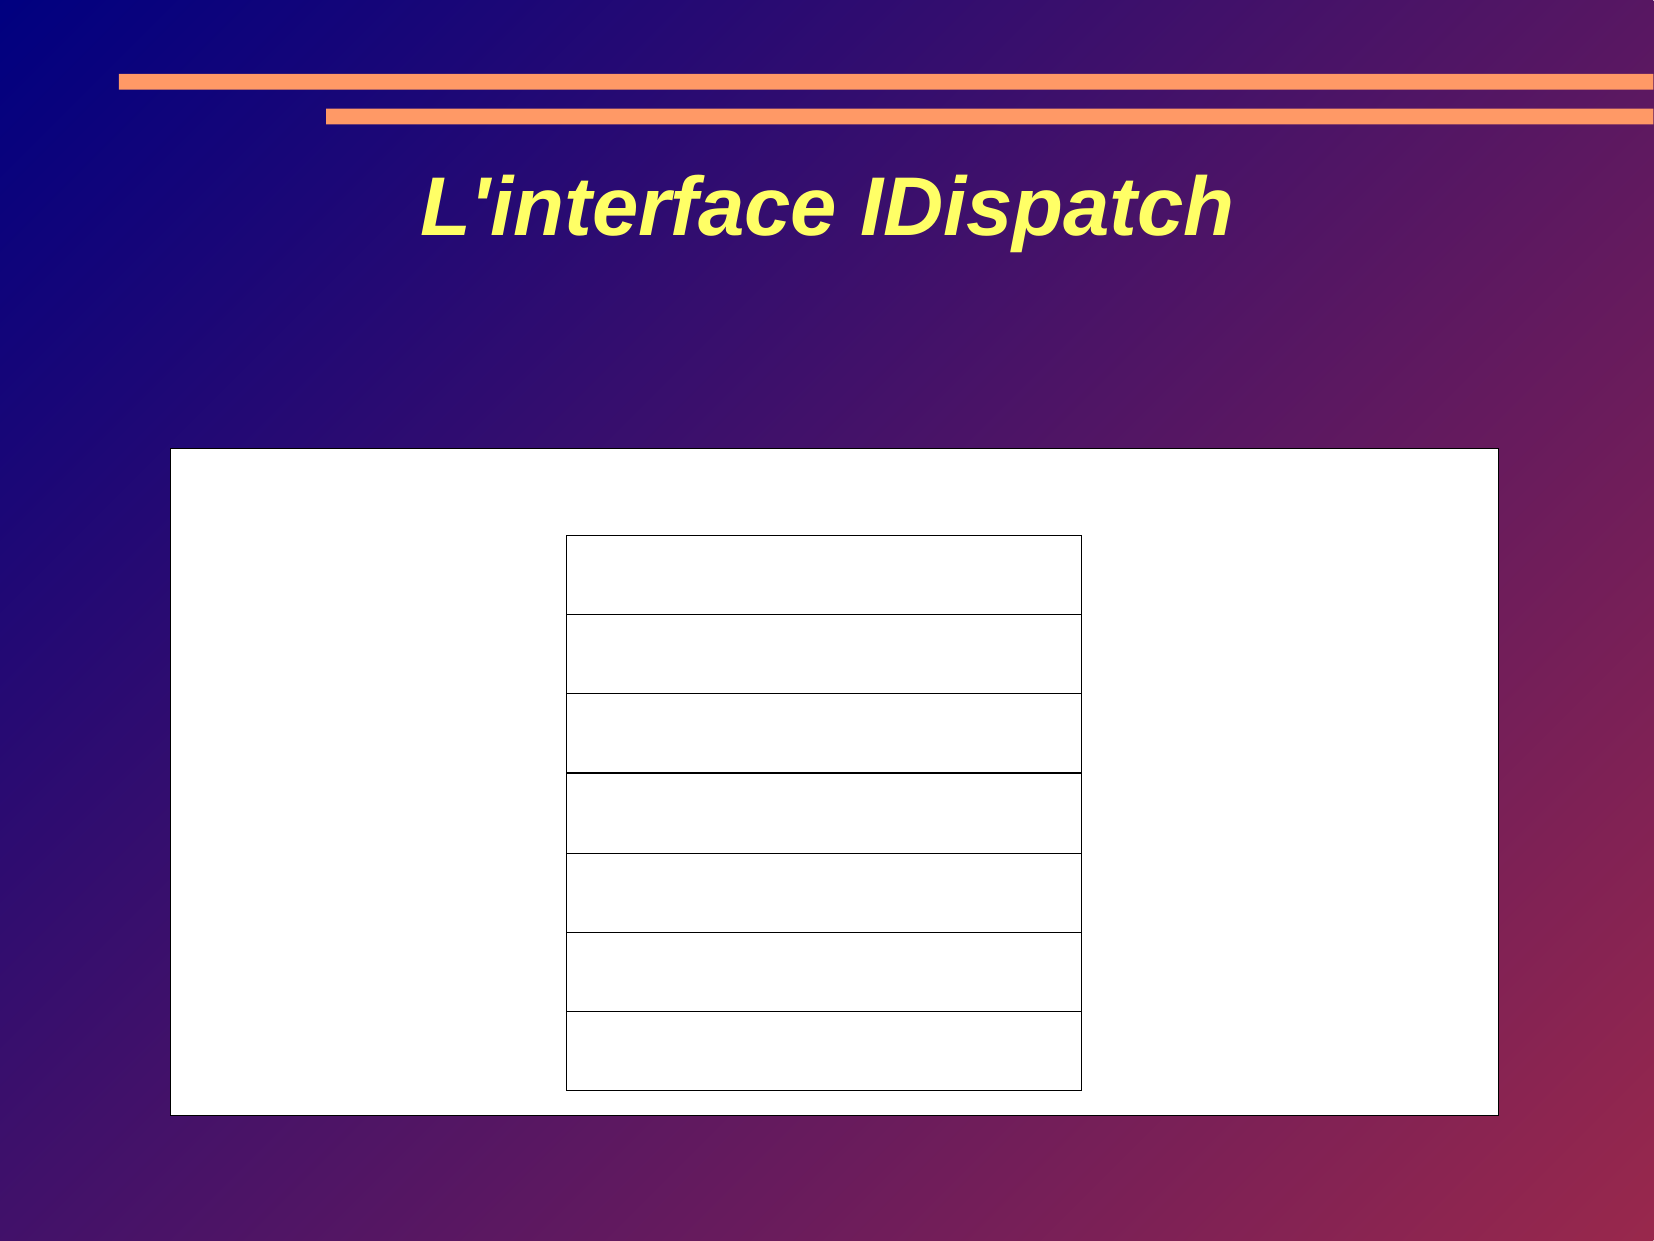

# L'interface IDispatch
IDispatch
AddRef
Release
QueryInterface
GetTypeInfoCount
GetTypeInfo
GetIDsOfNames
Invoke